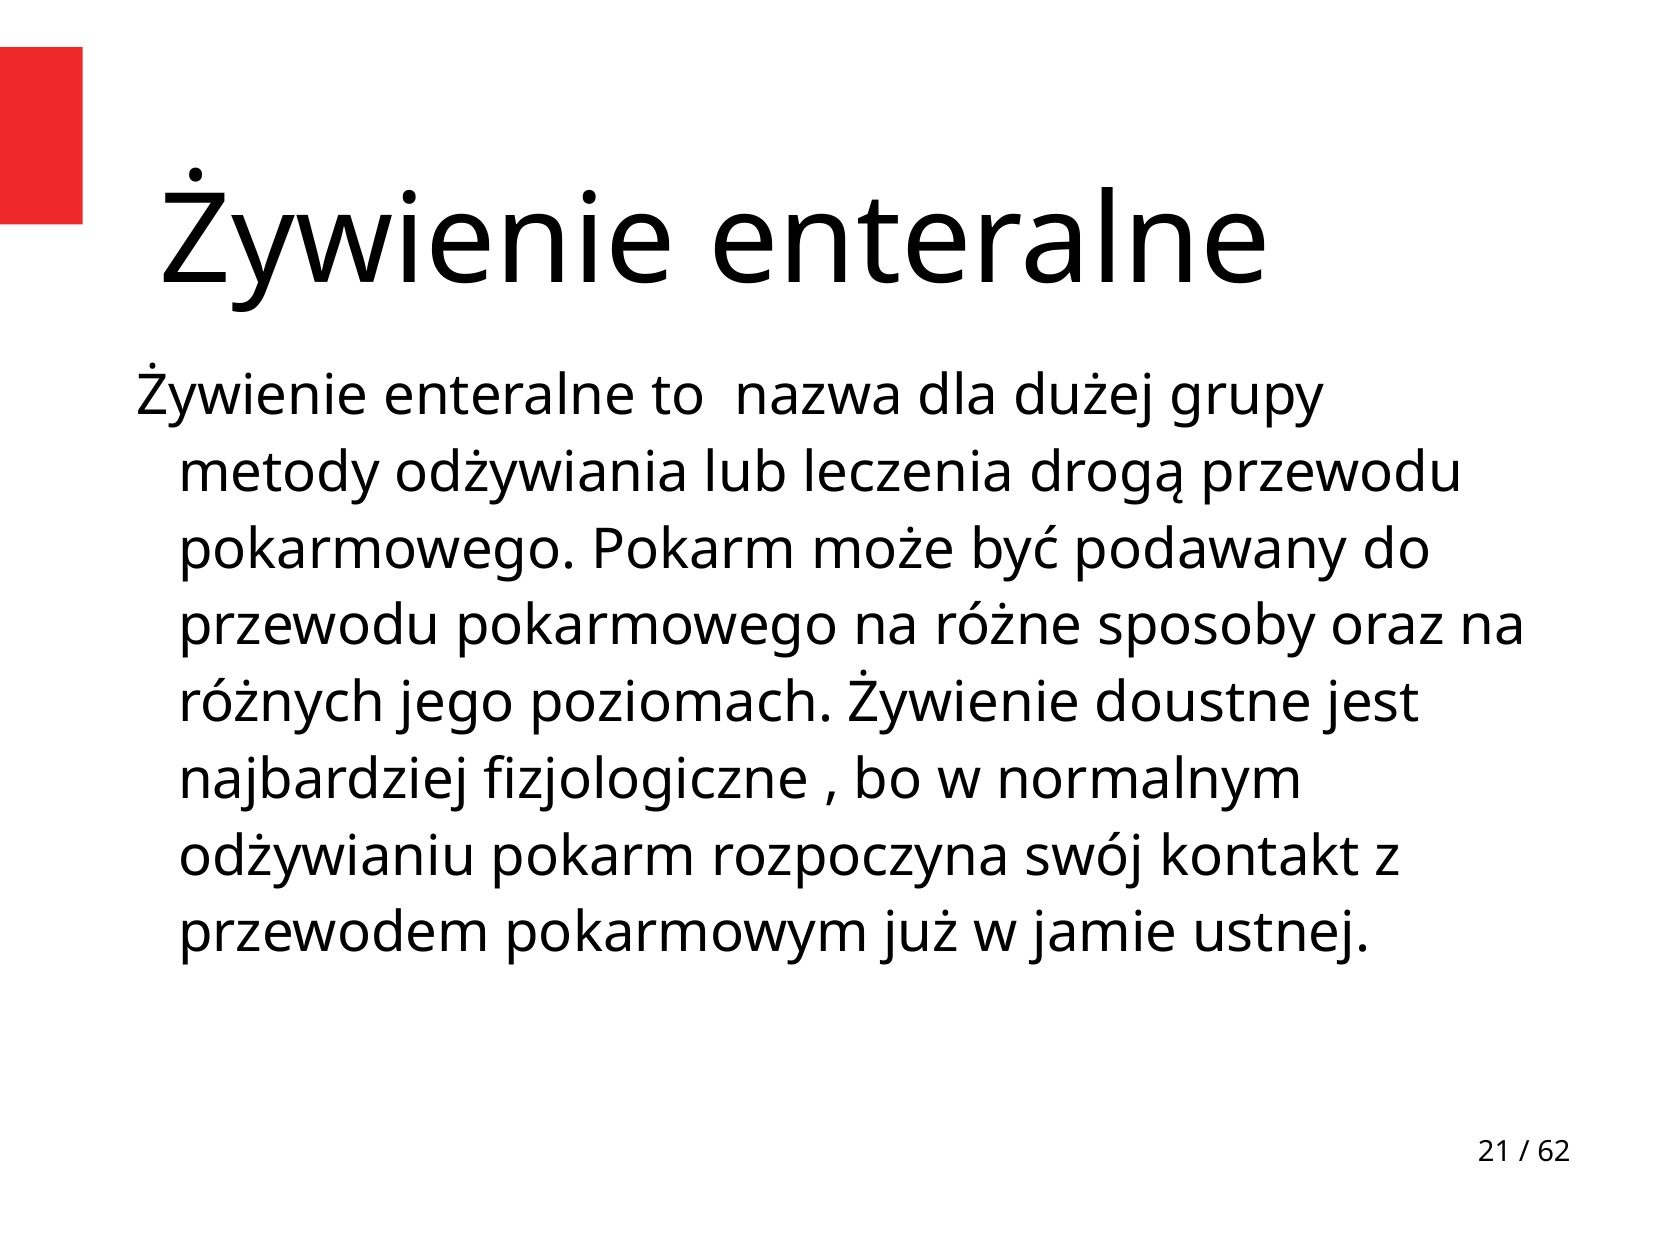

Żywienie enteralne
# Żywienie enteralne to nazwa dla dużej grupy metody odżywiania lub leczenia drogą przewodu pokarmowego. Pokarm może być podawany do przewodu pokarmowego na różne sposoby oraz na różnych jego poziomach. Żywienie doustne jest najbardziej fizjologiczne , bo w normalnym odżywianiu pokarm rozpoczyna swój kontakt z przewodem pokarmowym już w jamie ustnej.
21